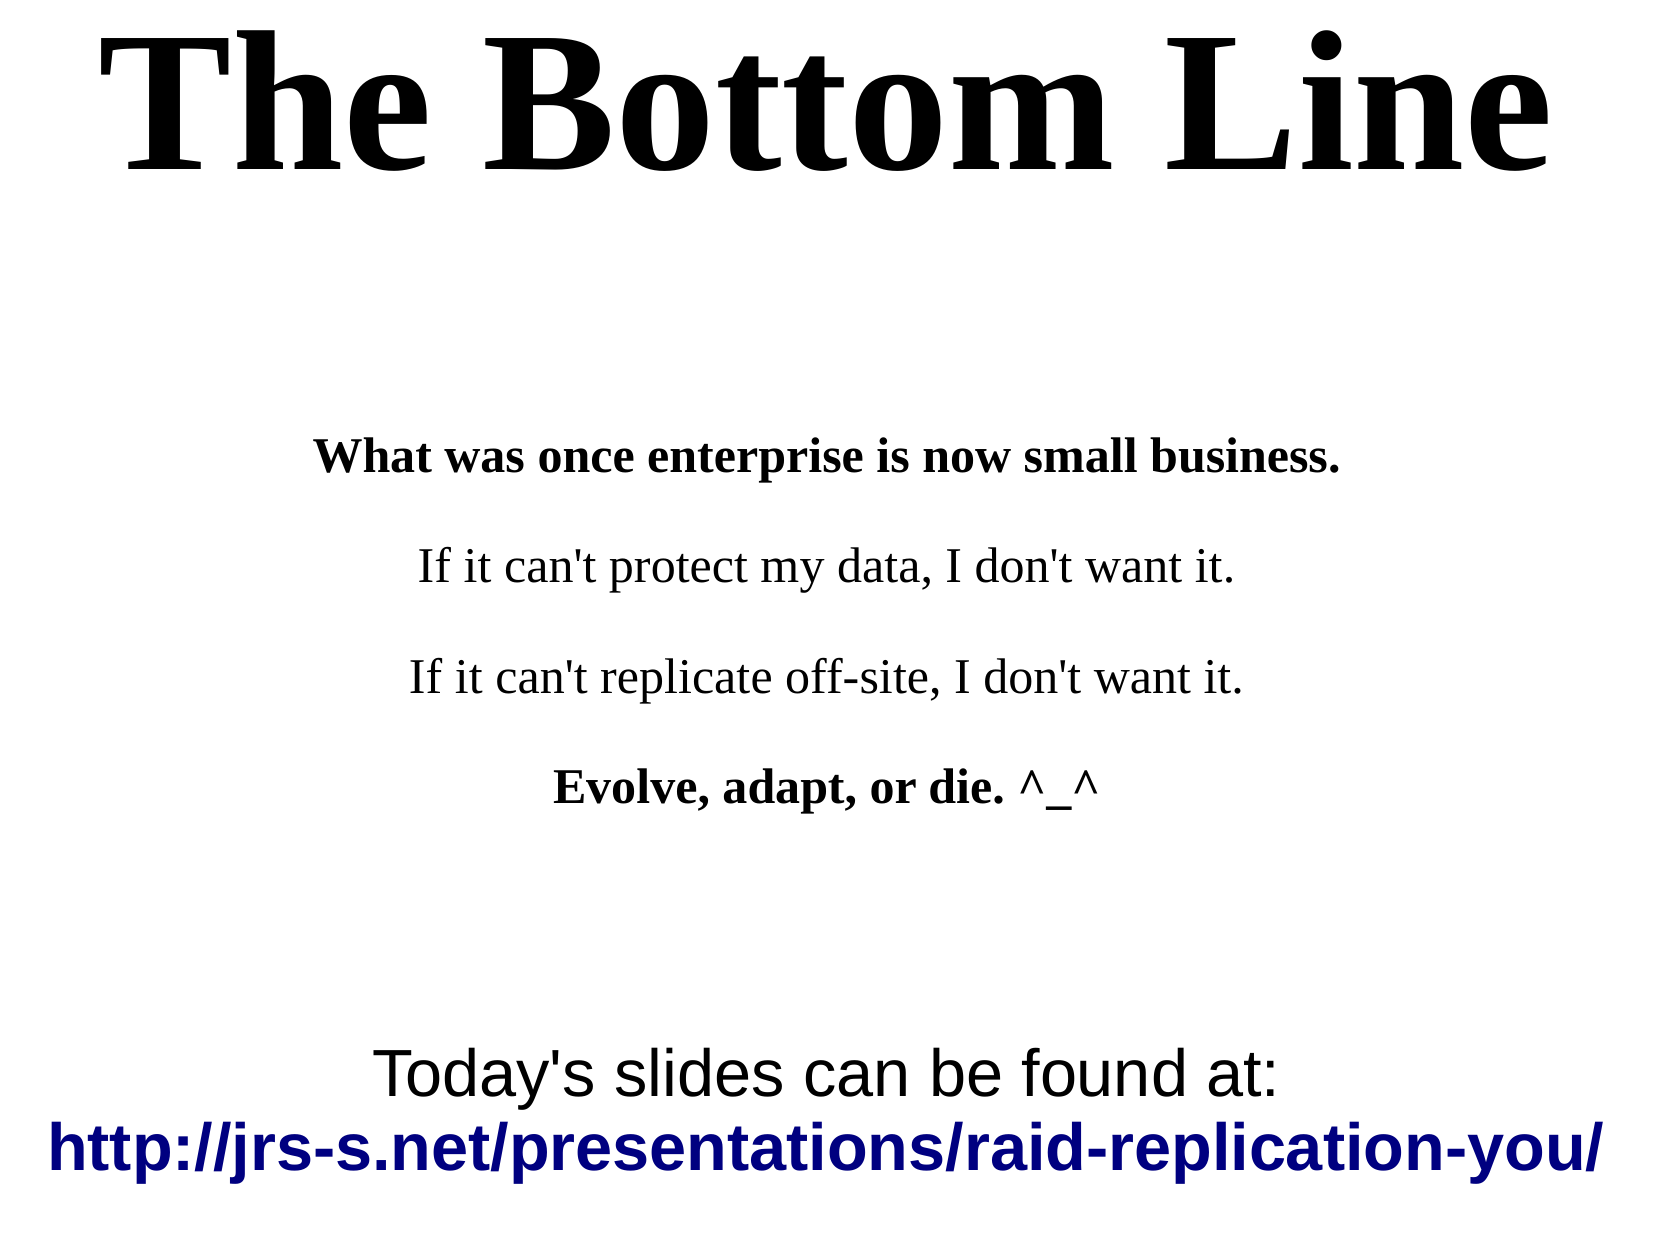

# The Bottom Line
What was once enterprise is now small business.
If it can't protect my data, I don't want it.
If it can't replicate off-site, I don't want it.
Evolve, adapt, or die. ^_^
Today's slides can be found at:
http://jrs-s.net/presentations/raid-replication-you/